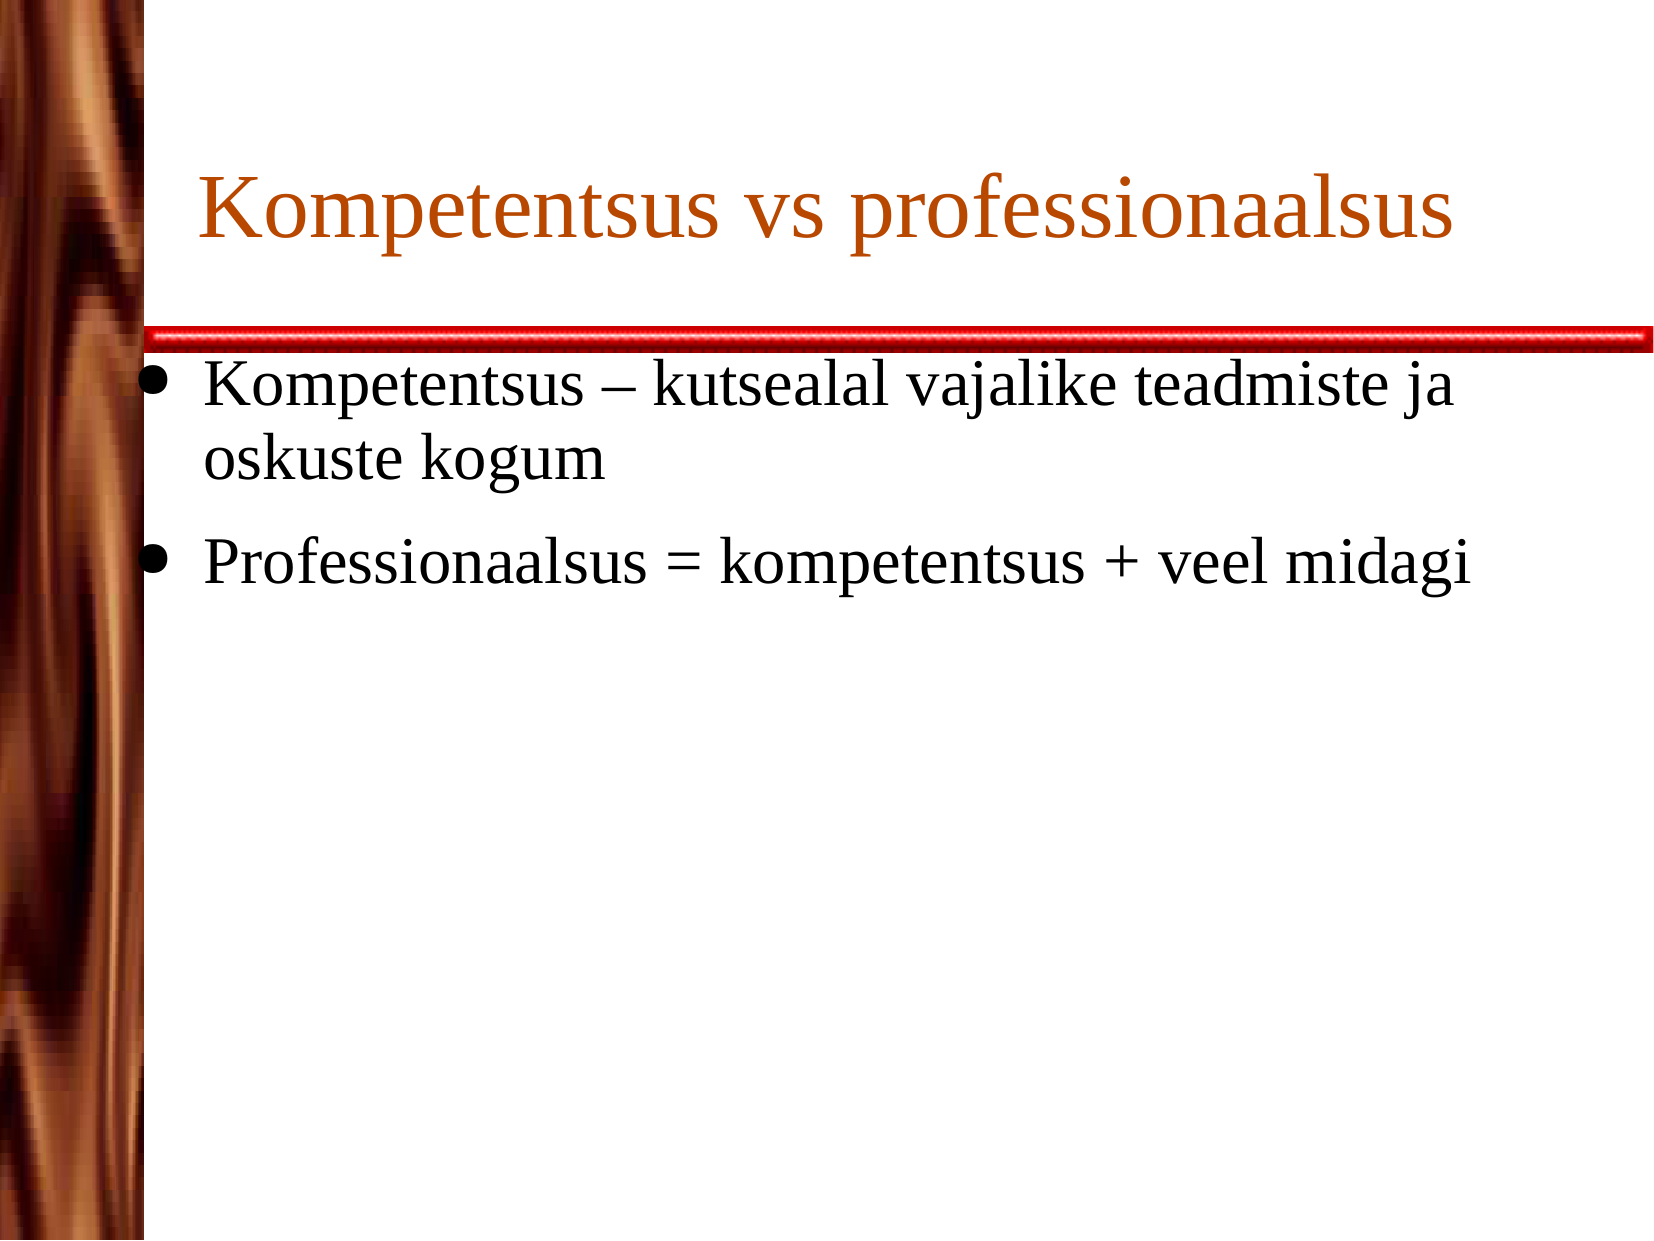

# Kompetentsus vs professionaalsus
Kompetentsus – kutsealal vajalike teadmiste ja oskuste kogum
Professionaalsus = kompetentsus + veel midagi